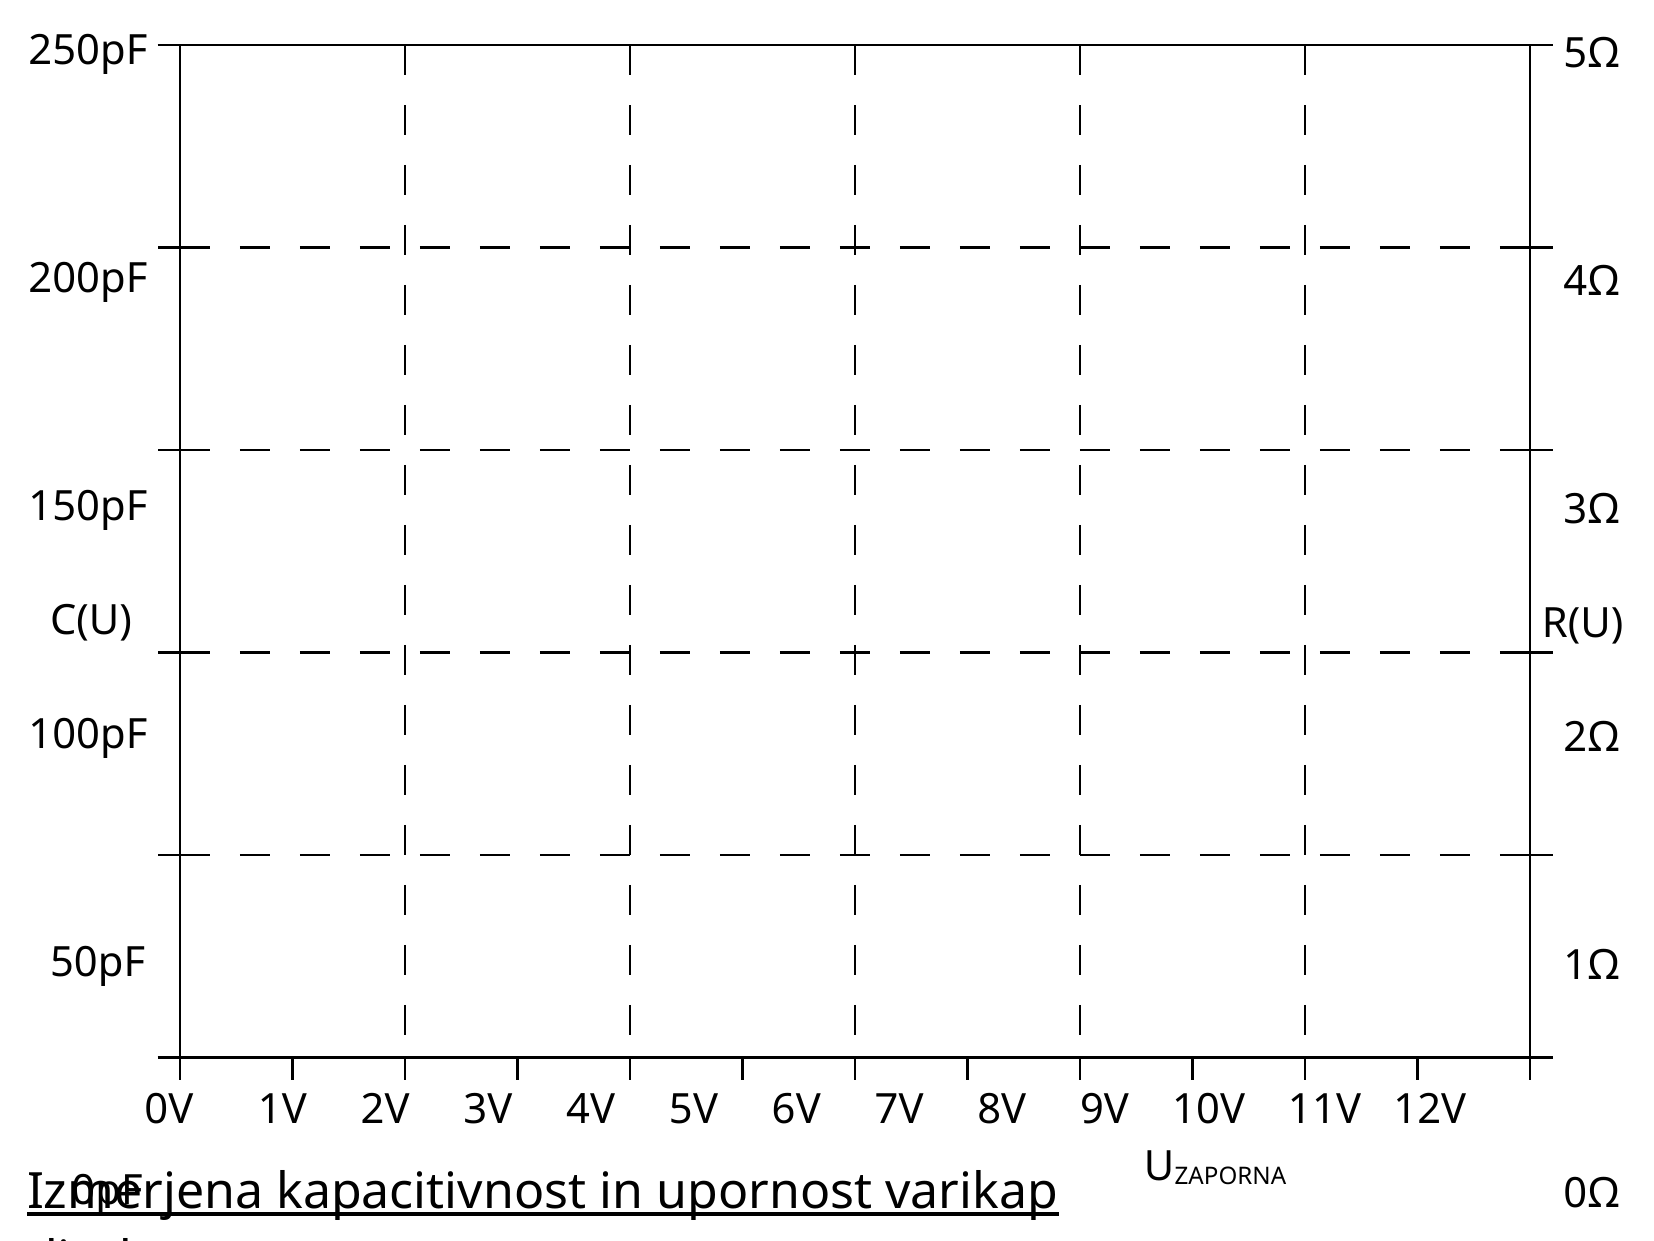

250pF
200pF
150pF
 C(U)
100pF
 50pF
 0pF
 5Ω
 4Ω
 3Ω
R(U)
 2Ω
 1Ω
 0Ω
0V 1V 2V 3V 4V 5V 6V 7V 8V 9V 10V 11V 12V
 UZAPORNA
Izmerjena kapacitivnost in upornost varikap diode